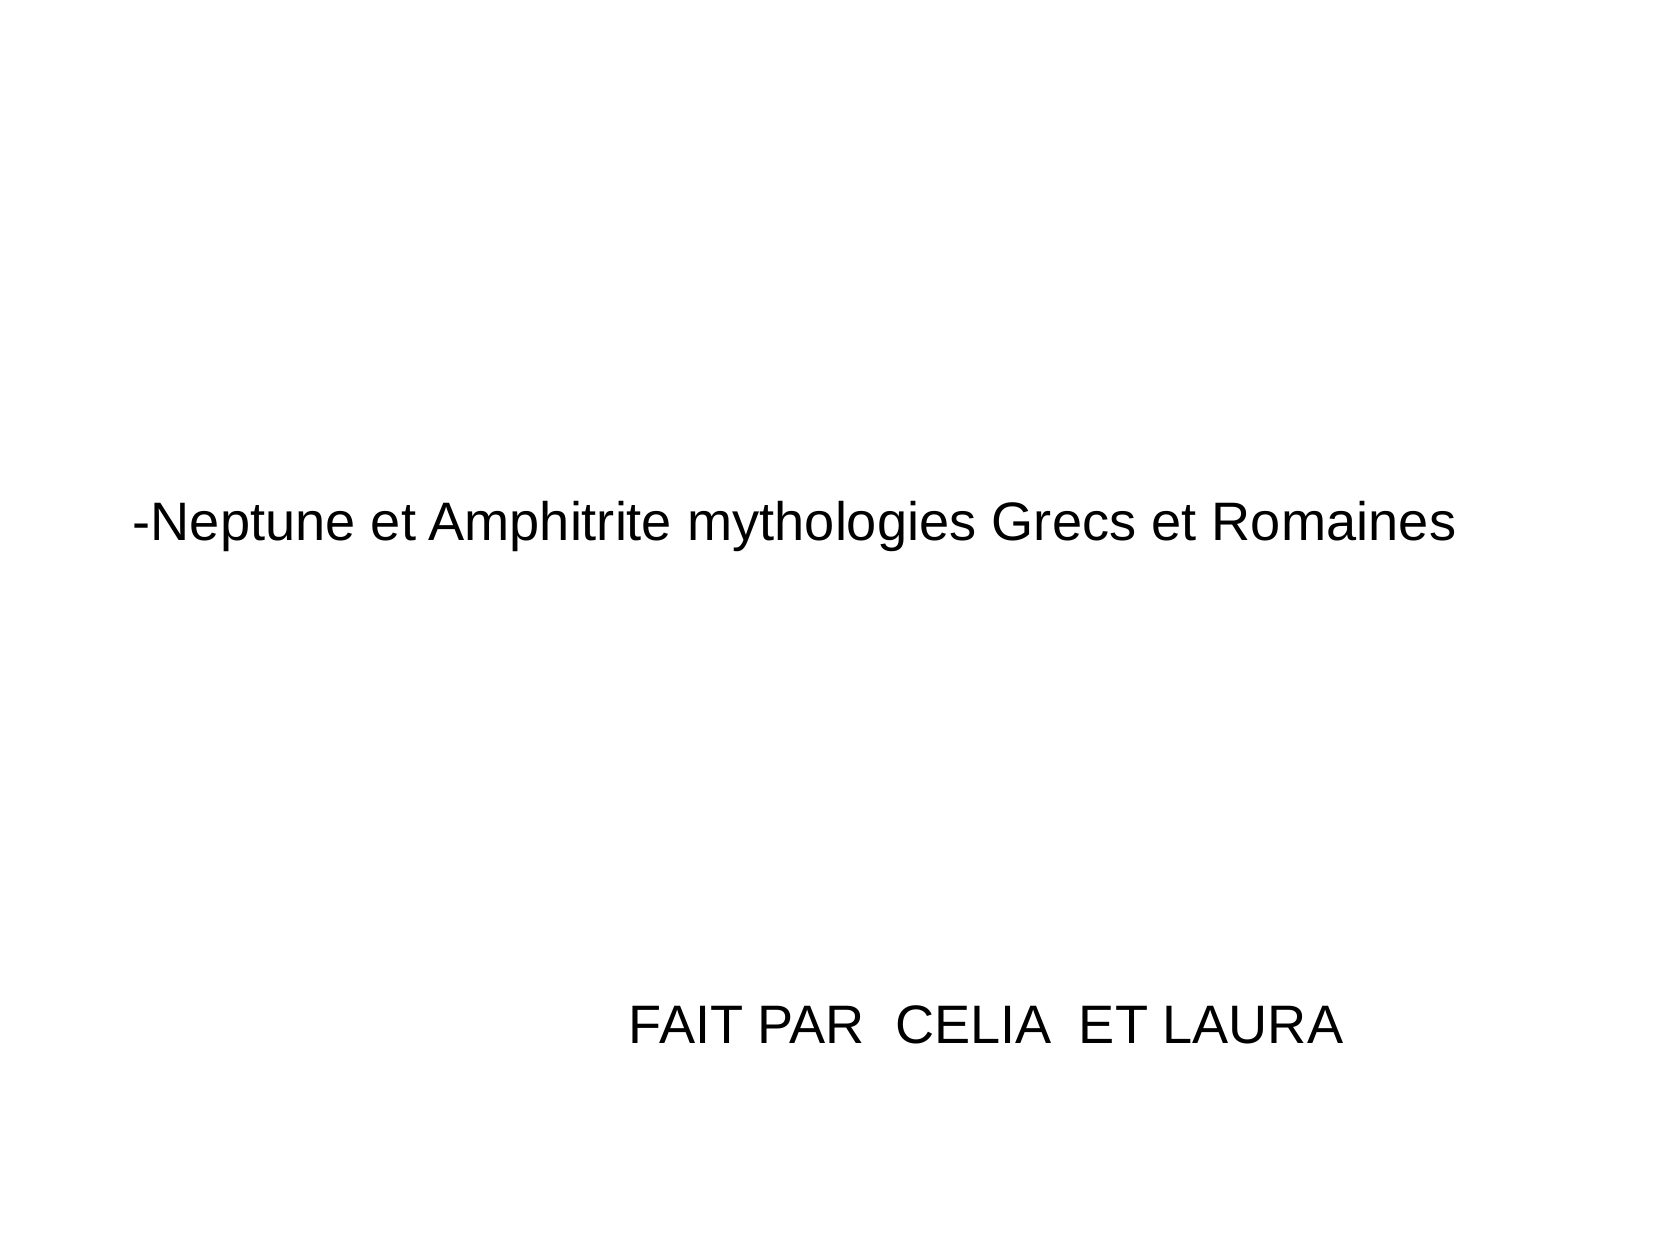

-Neptune et Amphitrite mythologies Grecs et Romaines
FAIT PAR CELIA ET LAURA